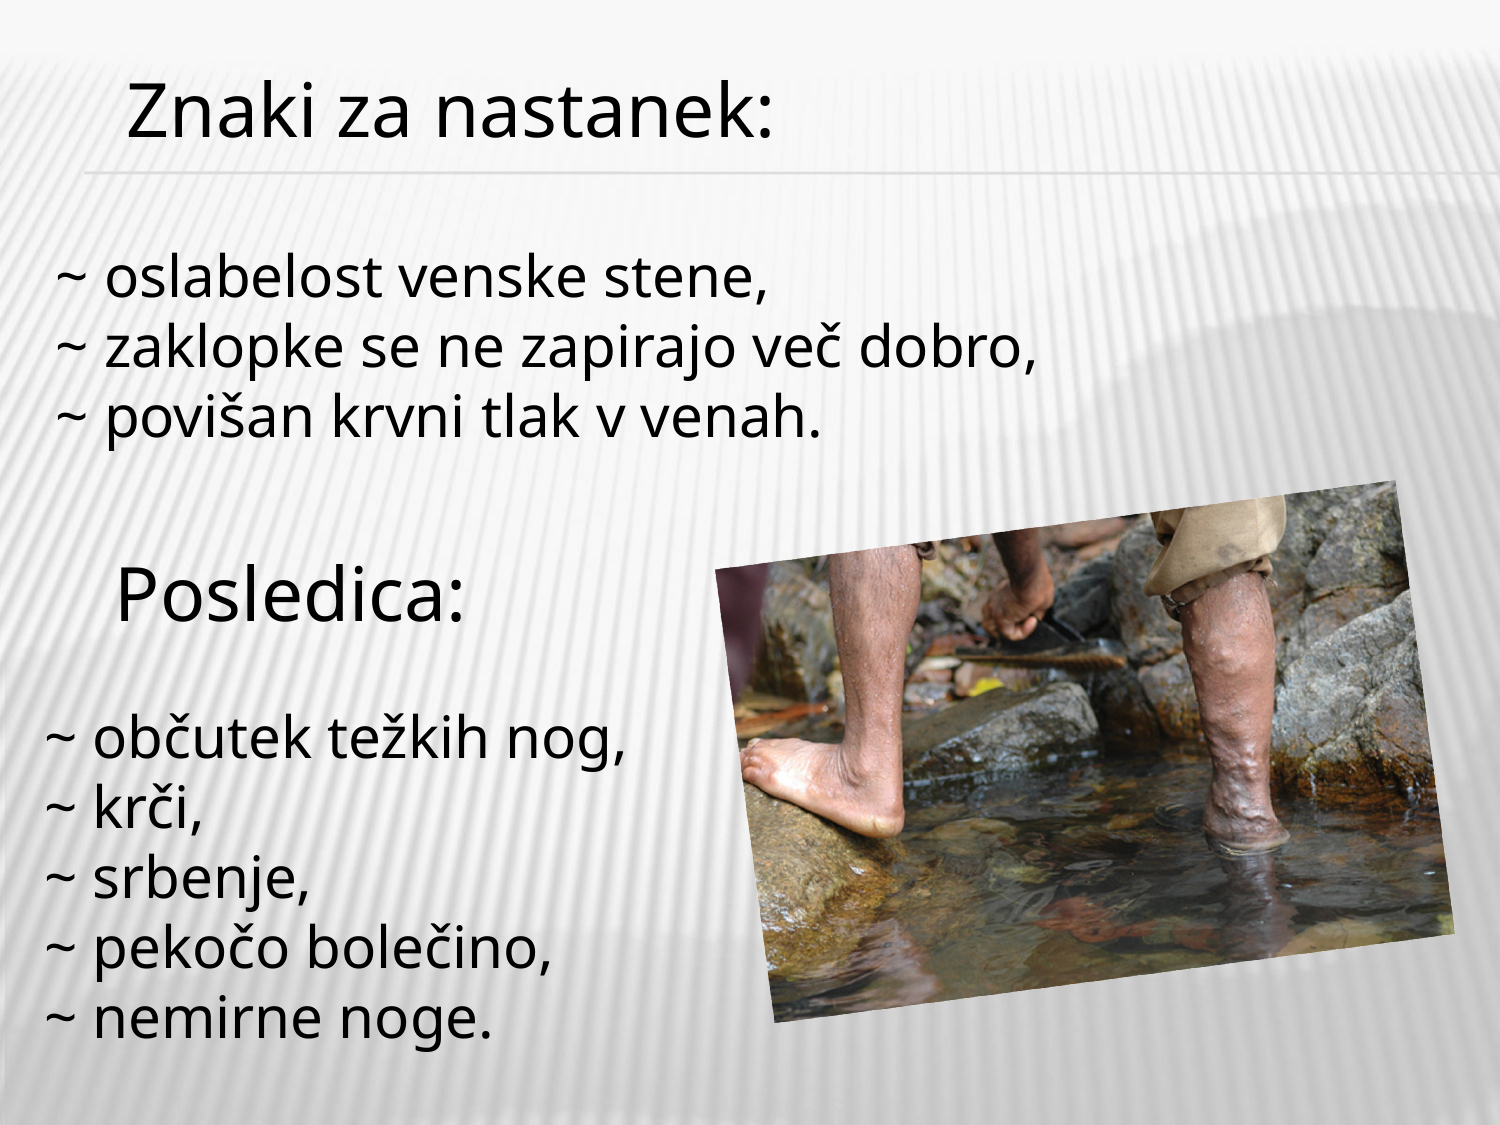

Znaki za nastanek:
~ oslabelost venske stene,
~ zaklopke se ne zapirajo več dobro,
~ povišan krvni tlak v venah.
Posledica:
~ občutek težkih nog,
~ krči,
~ srbenje,
~ pekočo bolečino,
~ nemirne noge.